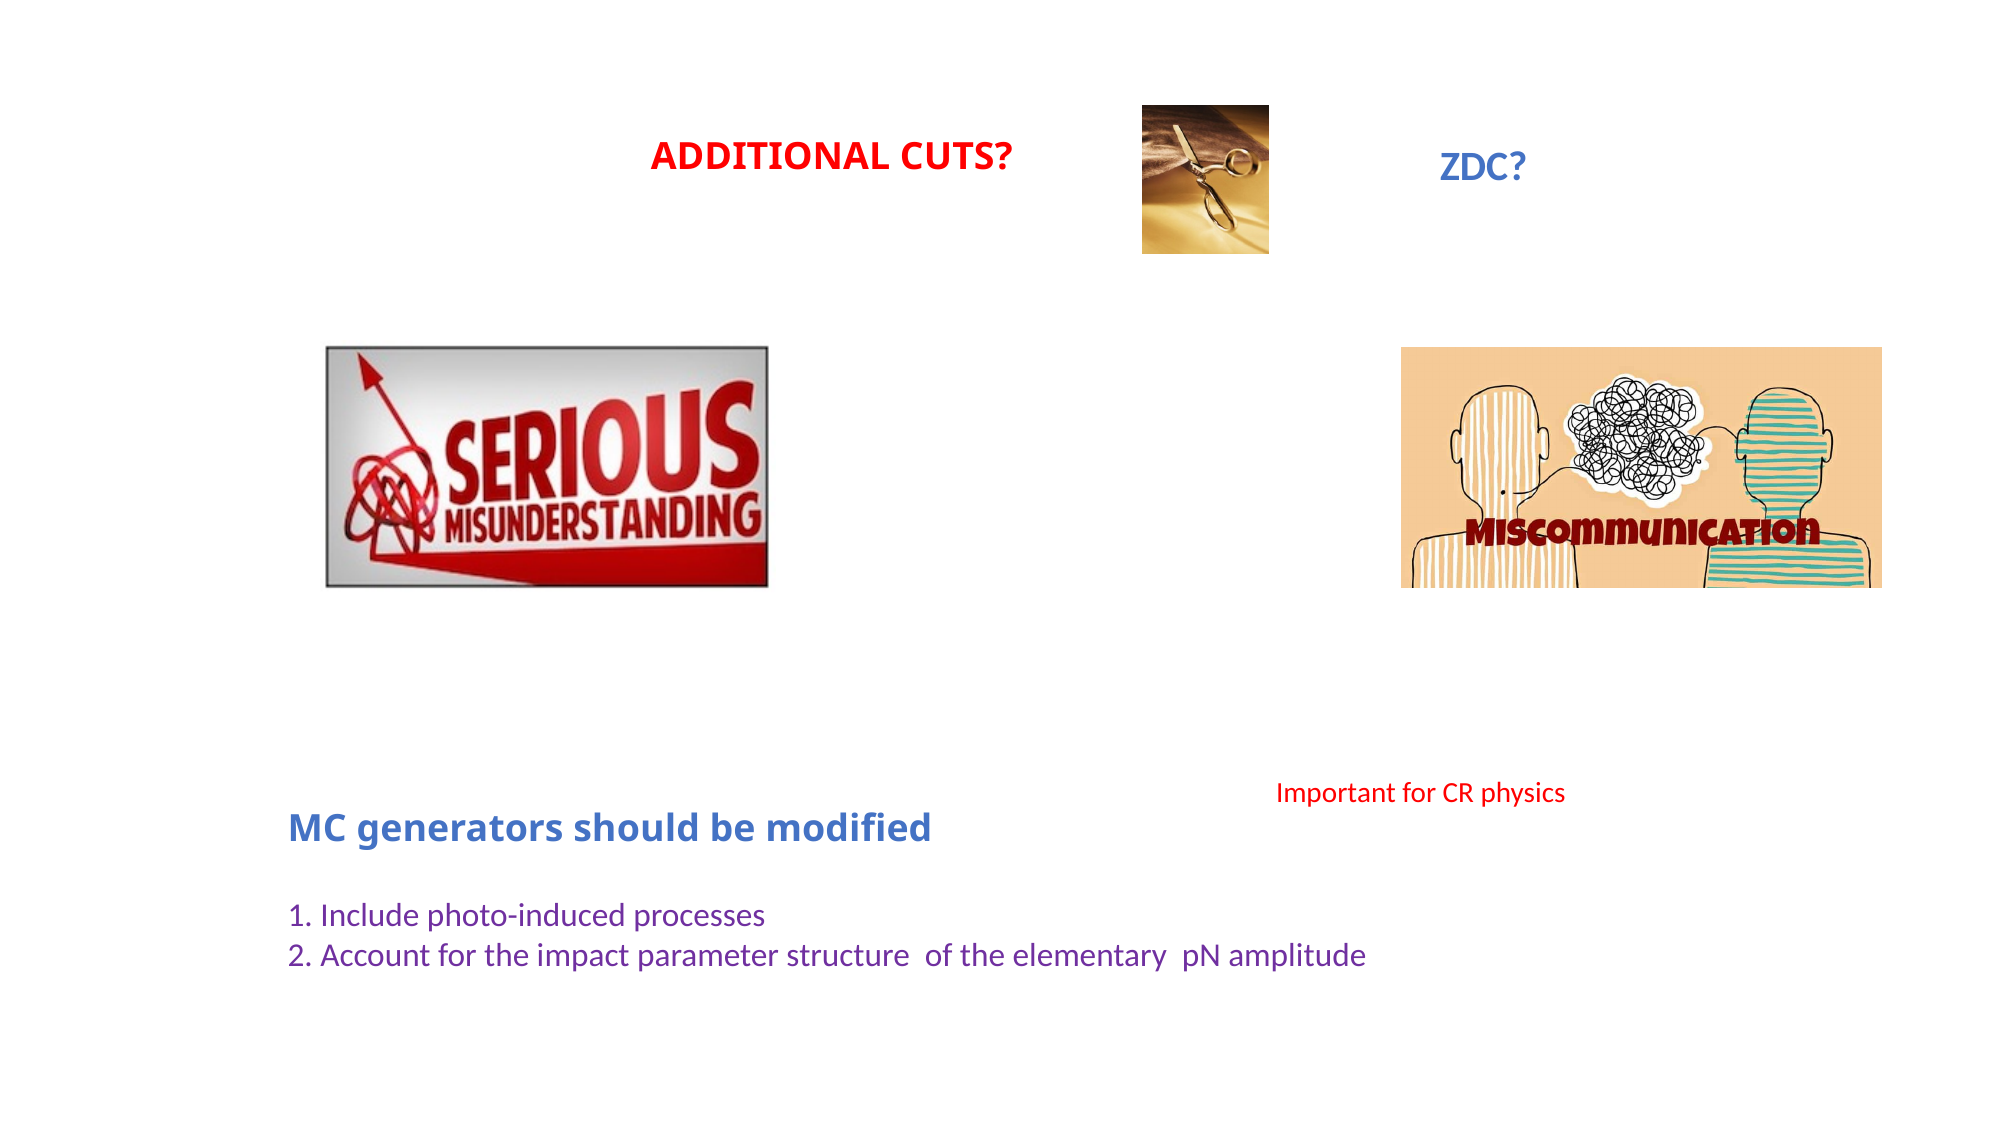

ADDITIONAL CUTS?
ZDC?
Important for CR physics
MC generators should be modified
1. Include photo-induced processes
2. Account for the impact parameter structure of the elementary pN amplitude